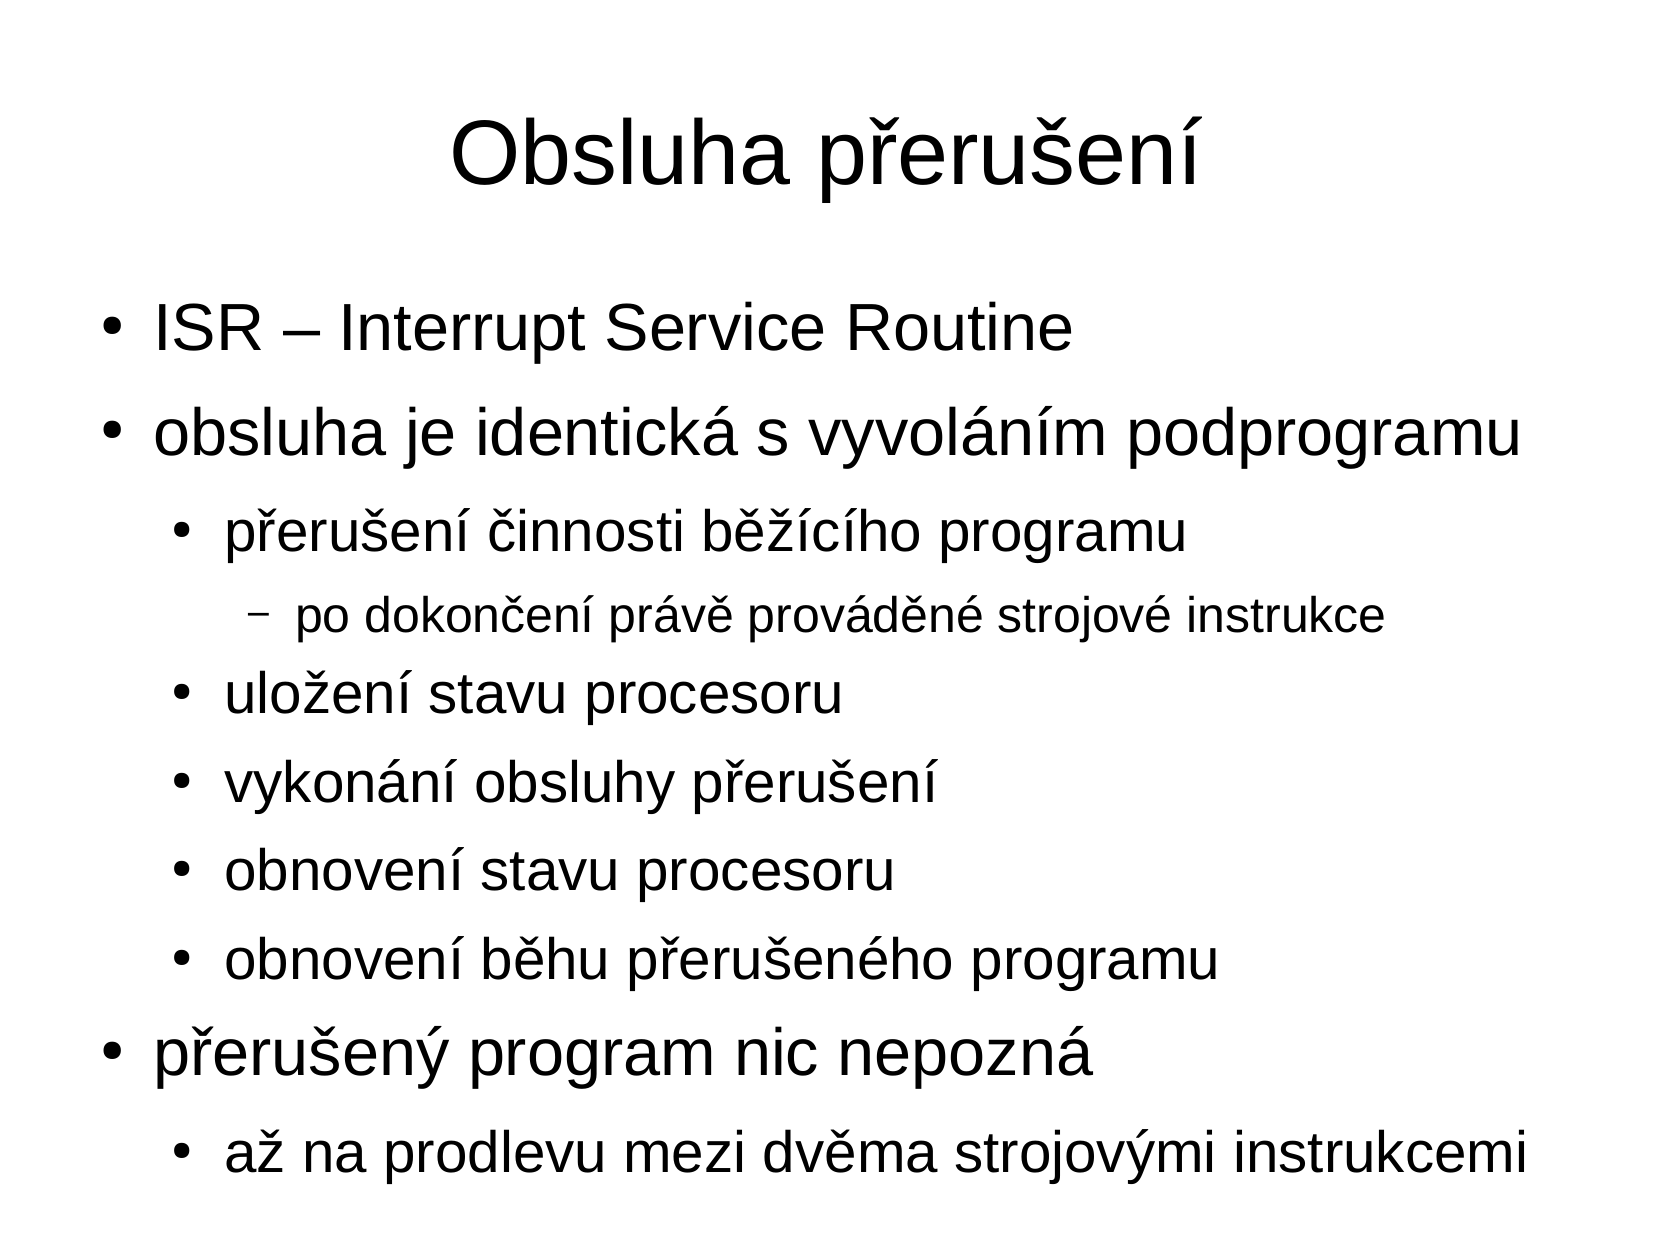

# Obsluha přerušení
ISR – Interrupt Service Routine
obsluha je identická s vyvoláním podprogramu
přerušení činnosti běžícího programu
po dokončení právě prováděné strojové instrukce
uložení stavu procesoru
vykonání obsluhy přerušení
obnovení stavu procesoru
obnovení běhu přerušeného programu
přerušený program nic nepozná
až na prodlevu mezi dvěma strojovými instrukcemi